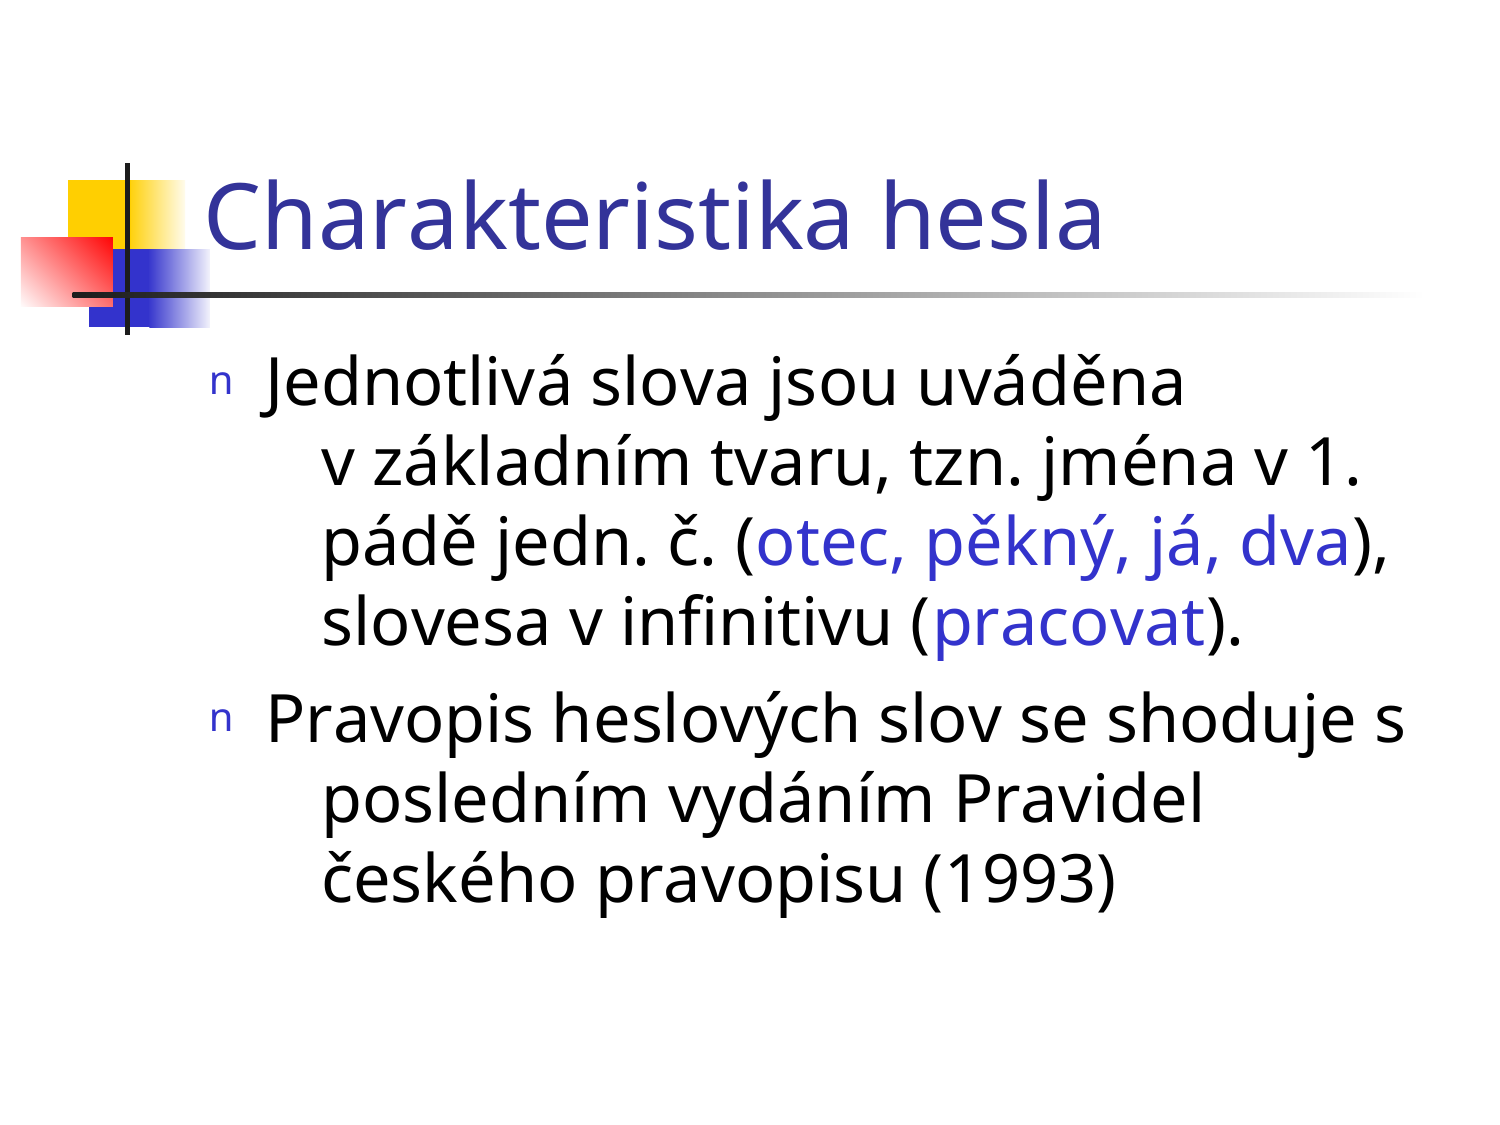

# Charakteristika hesla
Jednotlivá slova jsou uváděna v základním tvaru, tzn. jména v 1. pádě jedn. č. (otec, pěkný, já, dva), slovesa v infinitivu (pracovat).
Pravopis heslových slov se shoduje s posledním vydáním Pravidel českého pravopisu (1993)